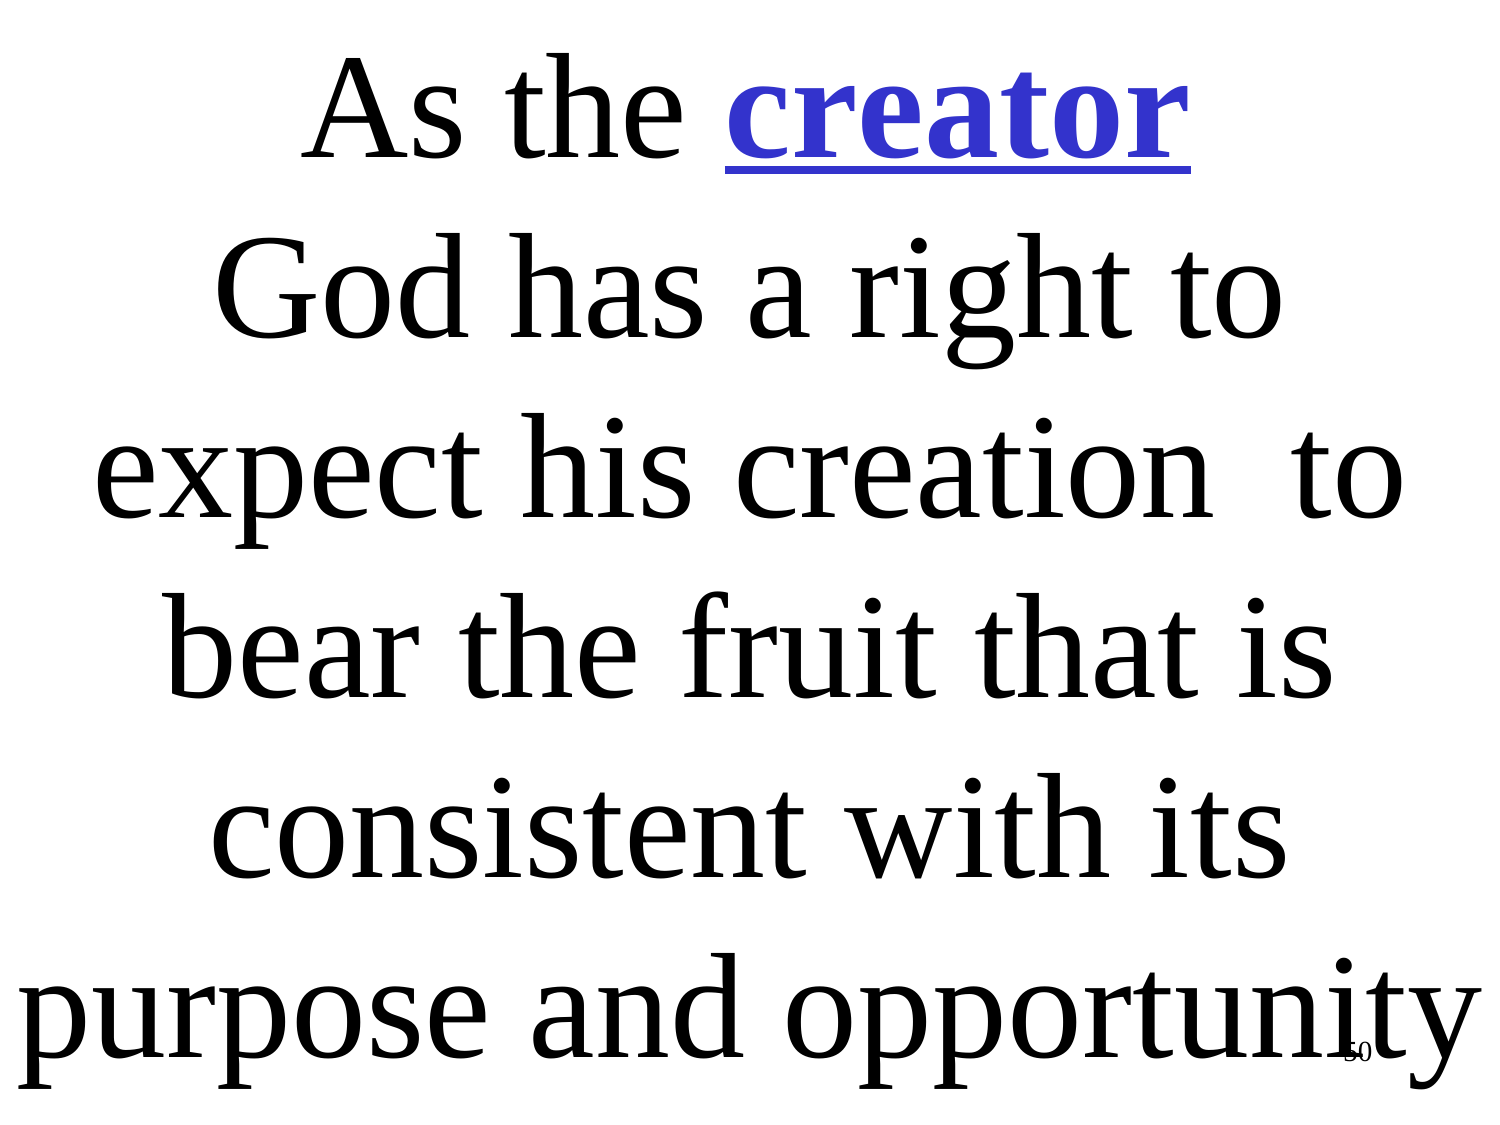

As the creator
God has a right to expect his creation to bear the fruit that is consistent with its purpose and opportunity